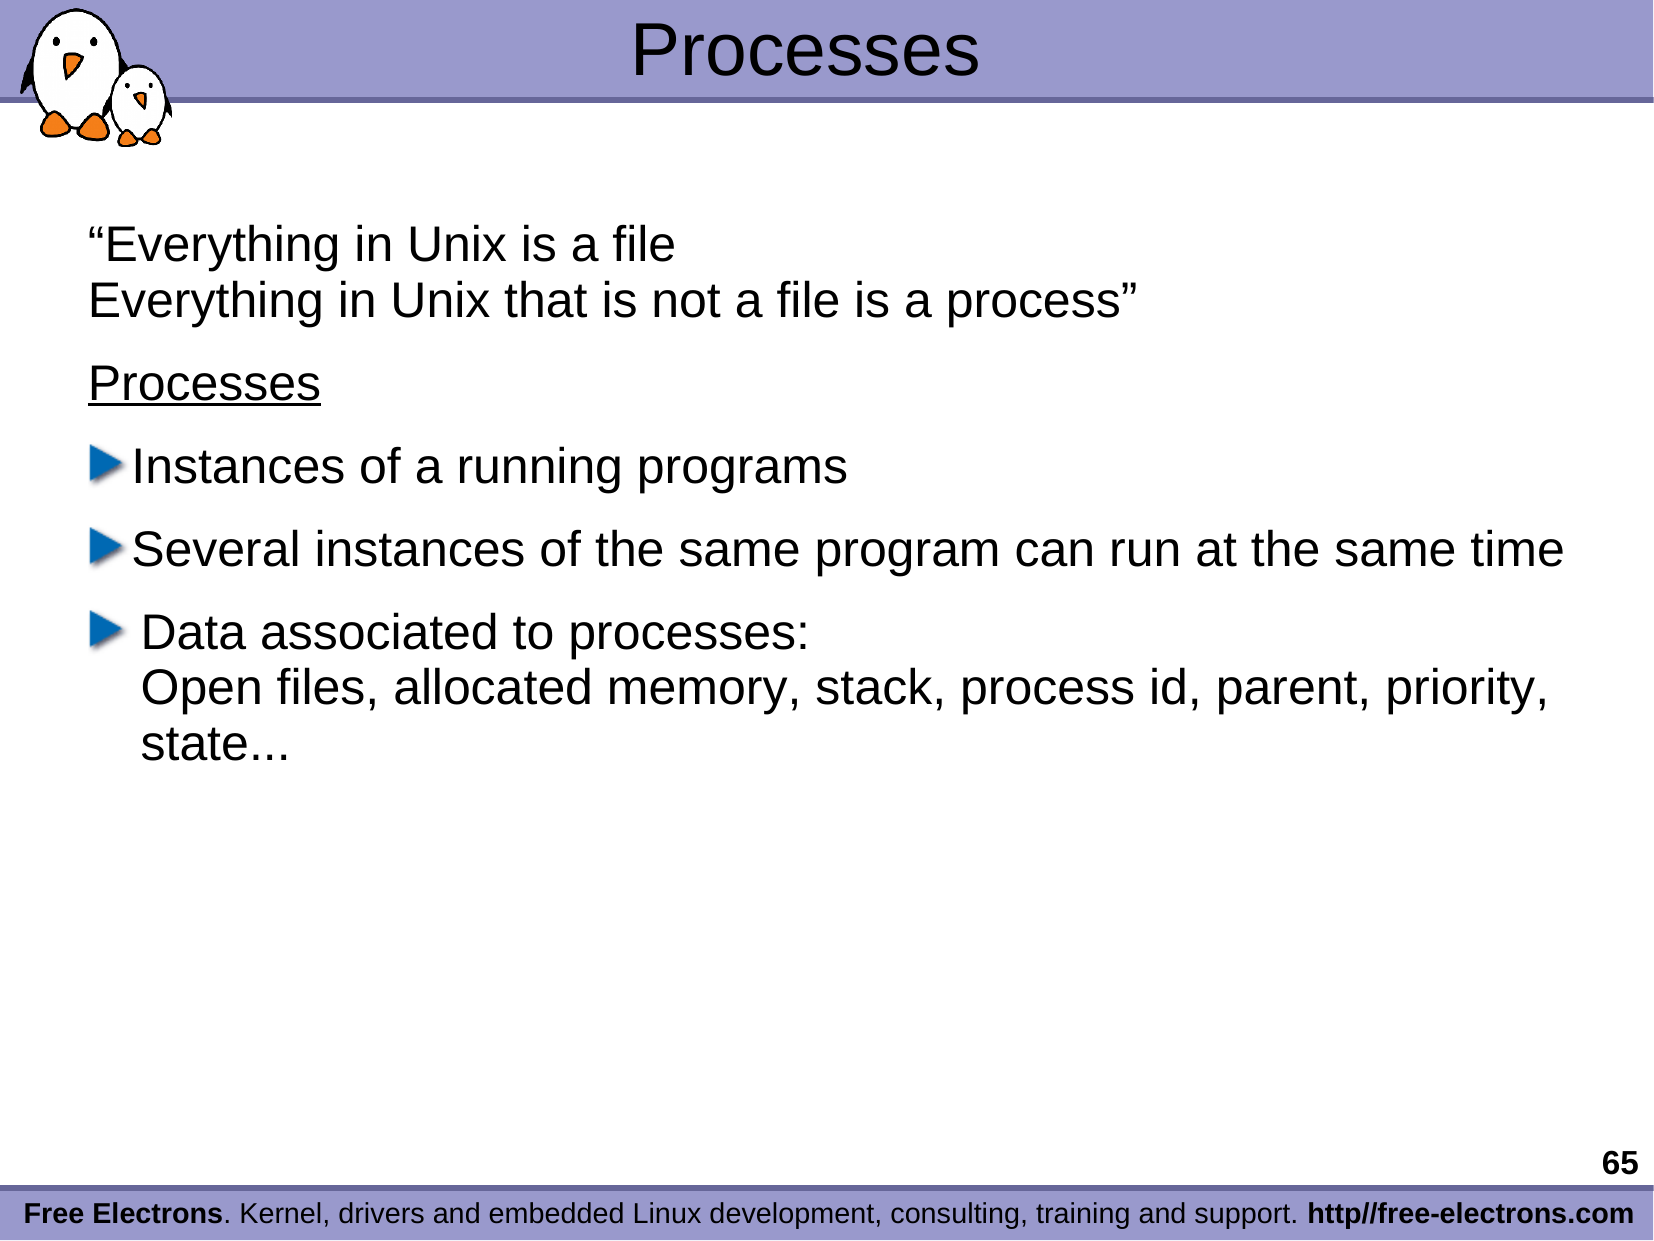

# Processes
“Everything in Unix is a file
Everything in Unix that is not a file is a process”
Processes
Instances of a running programs
Several instances of the same program can run at the same time
Data associated to processes:
Open files, allocated memory, stack, process id, parent, priority, state...